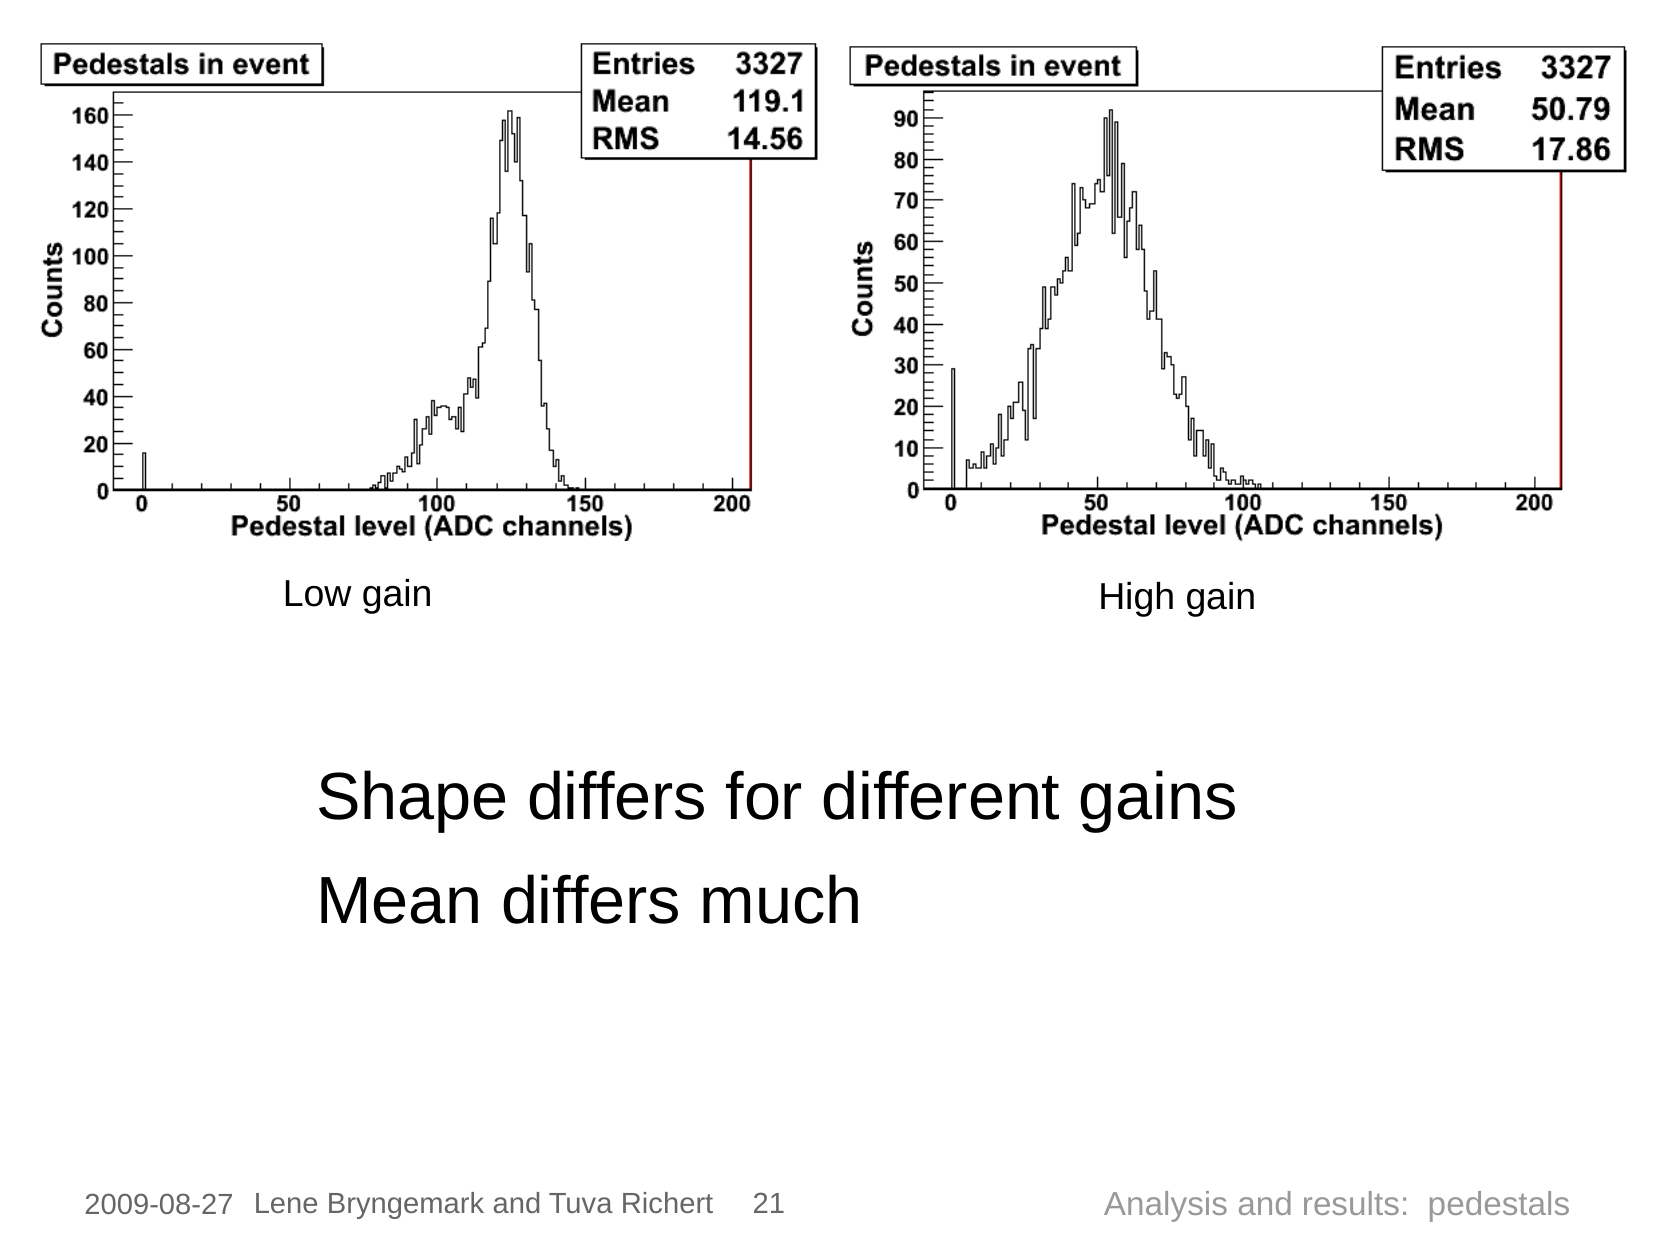

Low gain
High gain
# Shape differs for different gains
Mean differs much
Analysis and results: pedestals
Lene Bryngemark and Tuva Richert
21
2009-08-27